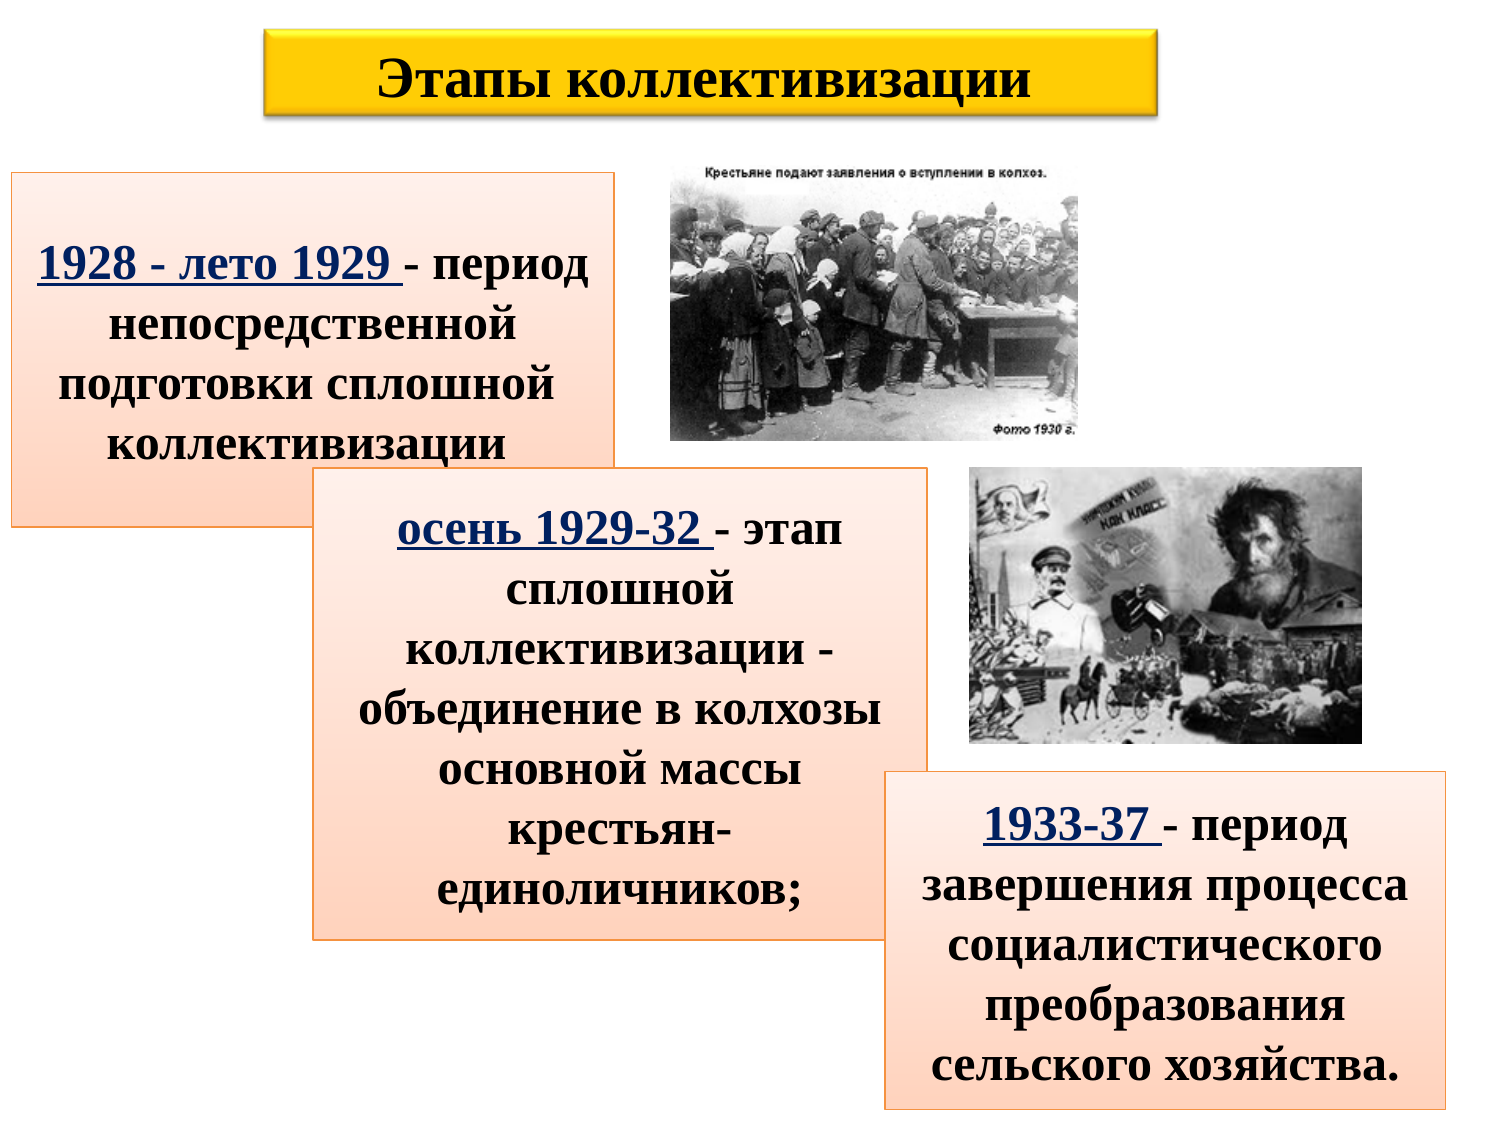

Этапы коллективизации
1928 - лето 1929 - период непосредственной подготовки сплошной коллективизации
осень 1929-32 - этап сплошной коллективизации - объединение в колхозы основной массы крестьян-единоличников;
1933-37 - период завершения процесса социалистического преобразования сельского хозяйства.